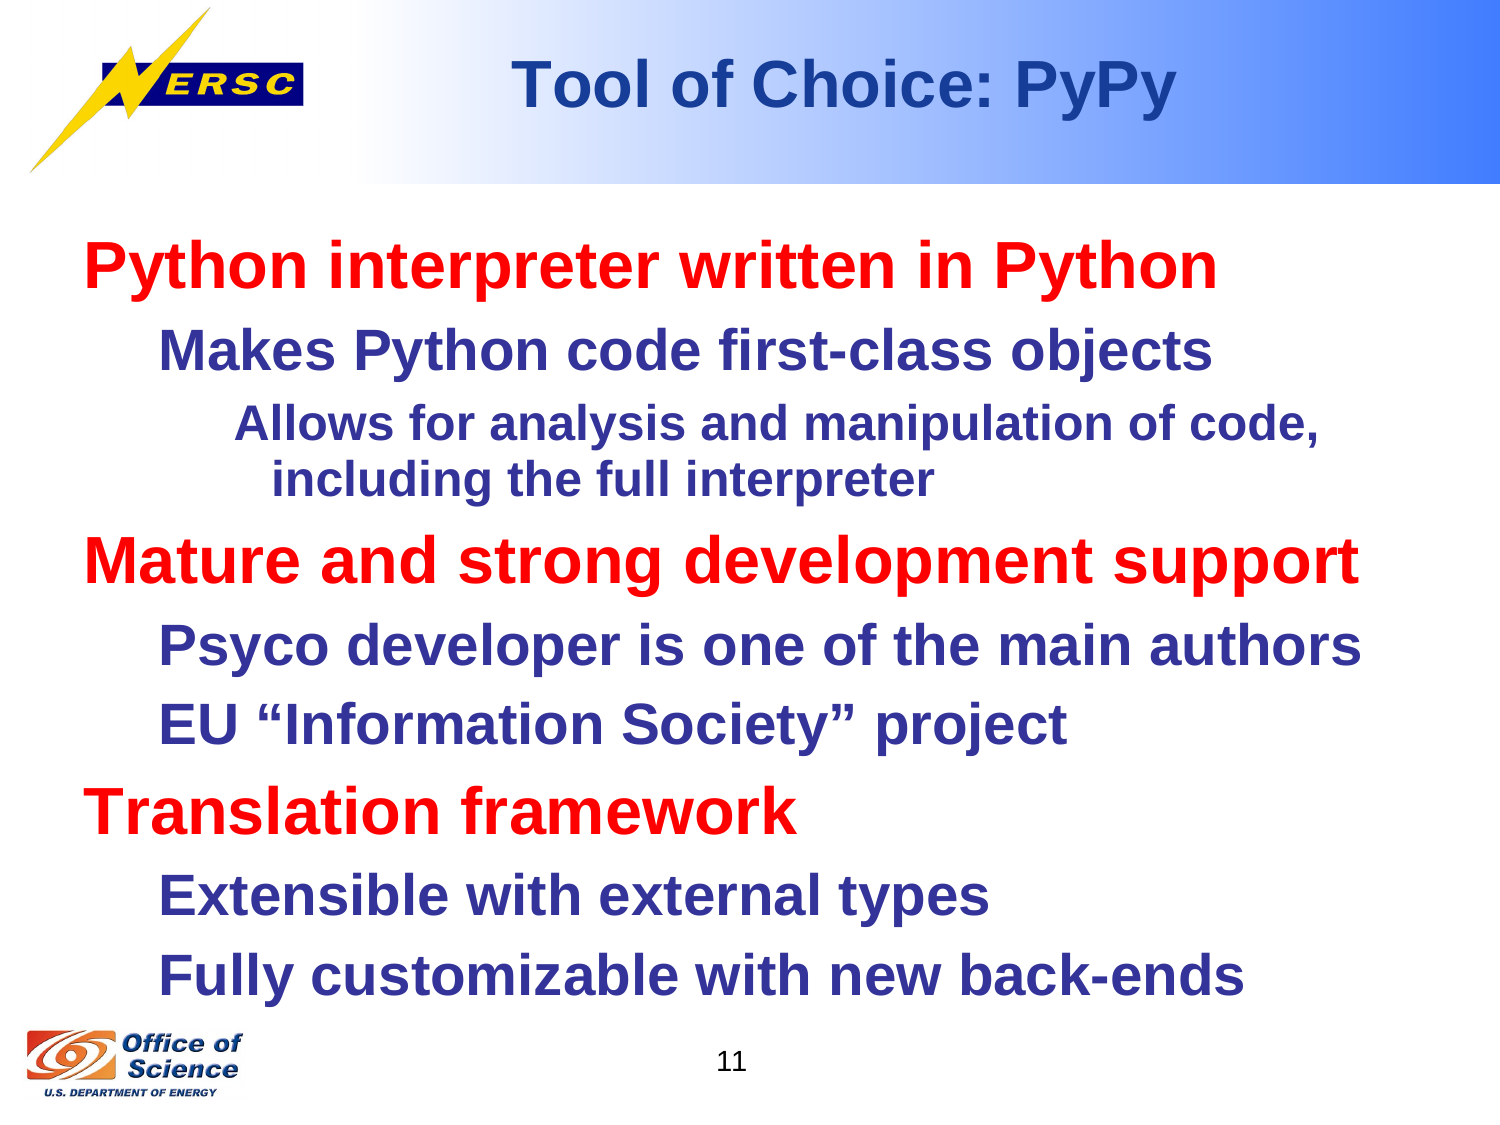

# Tool of Choice: PyPy
Python interpreter written in Python
Makes Python code first-class objects
Allows for analysis and manipulation of code, including the full interpreter
Mature and strong development support
Psyco developer is one of the main authors
EU “Information Society” project
Translation framework
Extensible with external types
Fully customizable with new back-ends